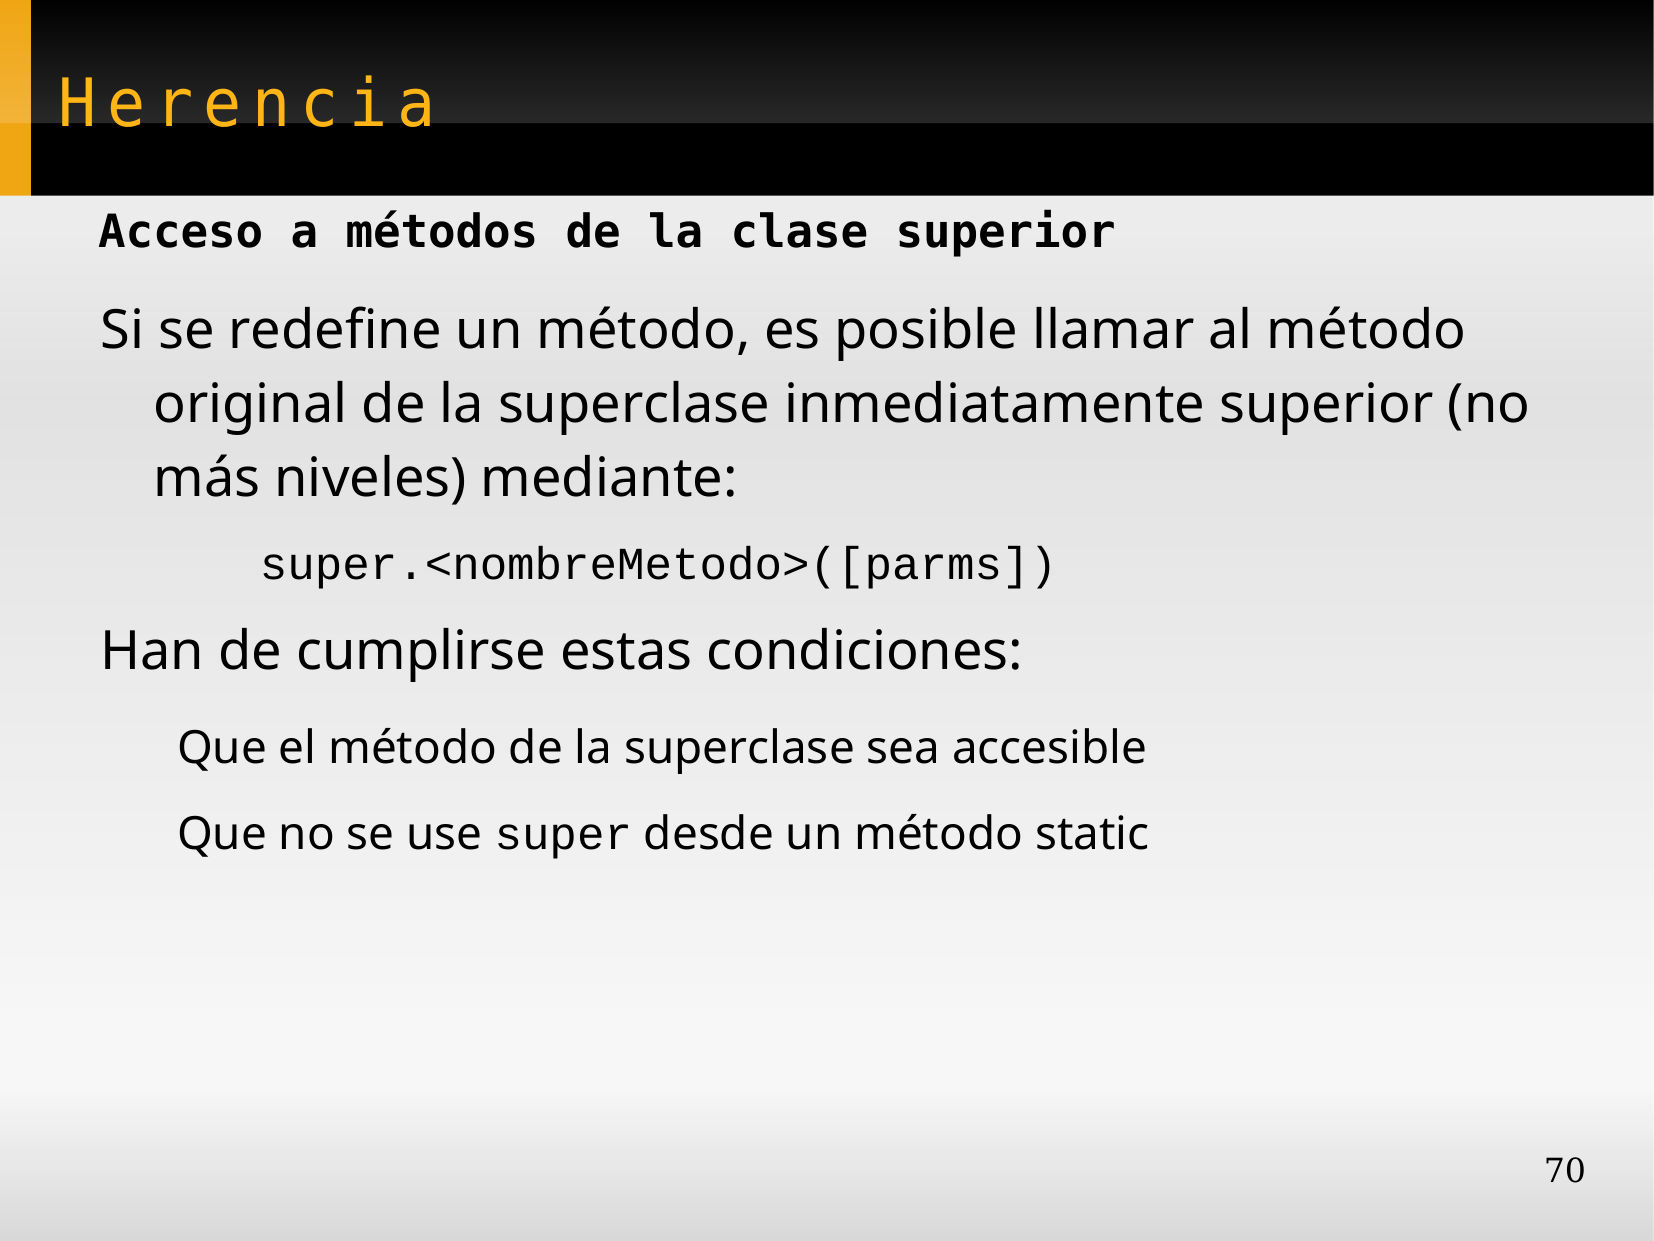

# Herencia
Acceso a métodos de la clase superior
Si se redefine un método, es posible llamar al método original de la superclase inmediatamente superior (no más niveles) mediante:
super.<nombreMetodo>([parms])
Han de cumplirse estas condiciones:
Que el método de la superclase sea accesible
Que no se use super desde un método static
70